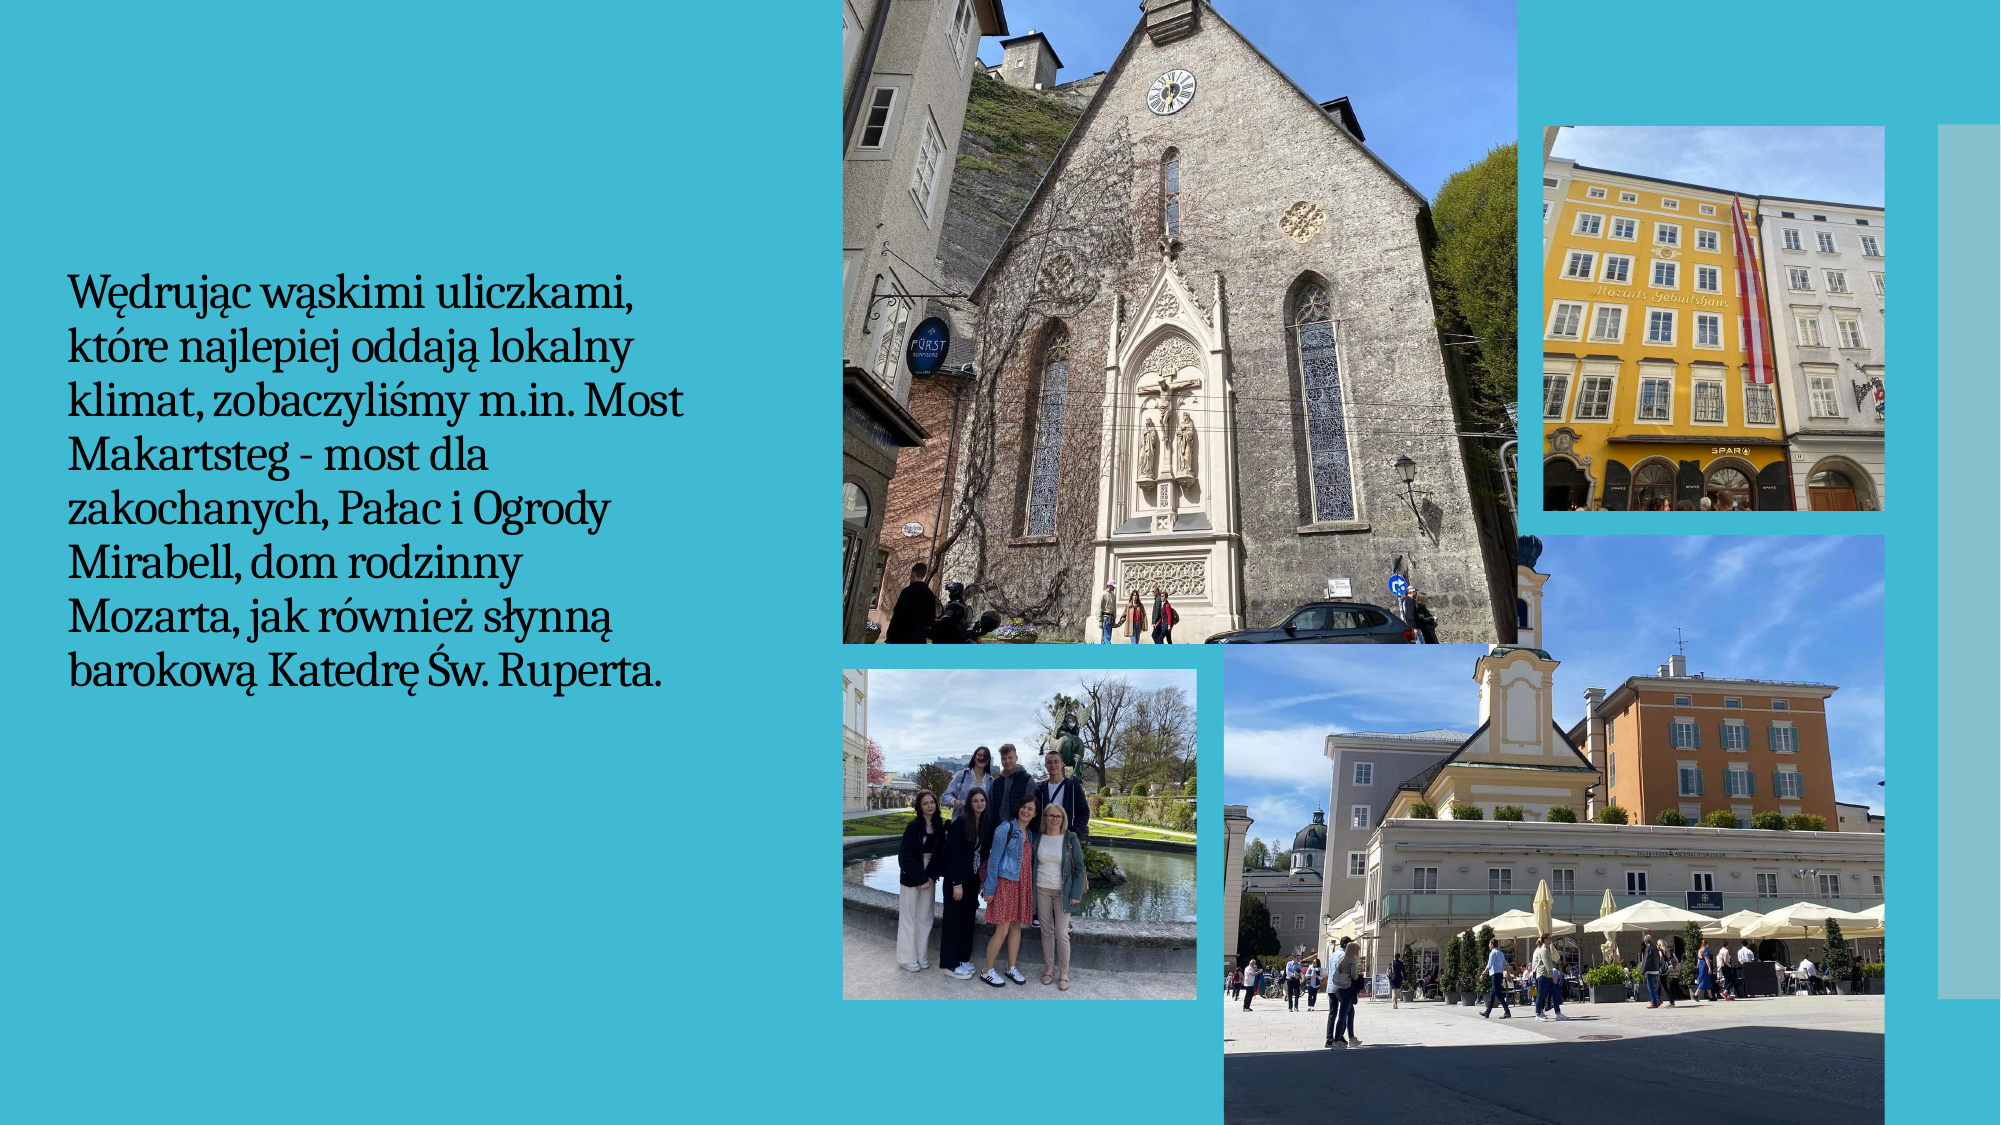

# Wędrując wąskimi uliczkami, które najlepiej oddają lokalny klimat, zobaczyliśmy m.in. Most Makartsteg - most dla zakochanych, Pałac i Ogrody Mirabell, dom rodzinny Mozarta, jak również słynną barokową Katedrę Św. Ruperta.